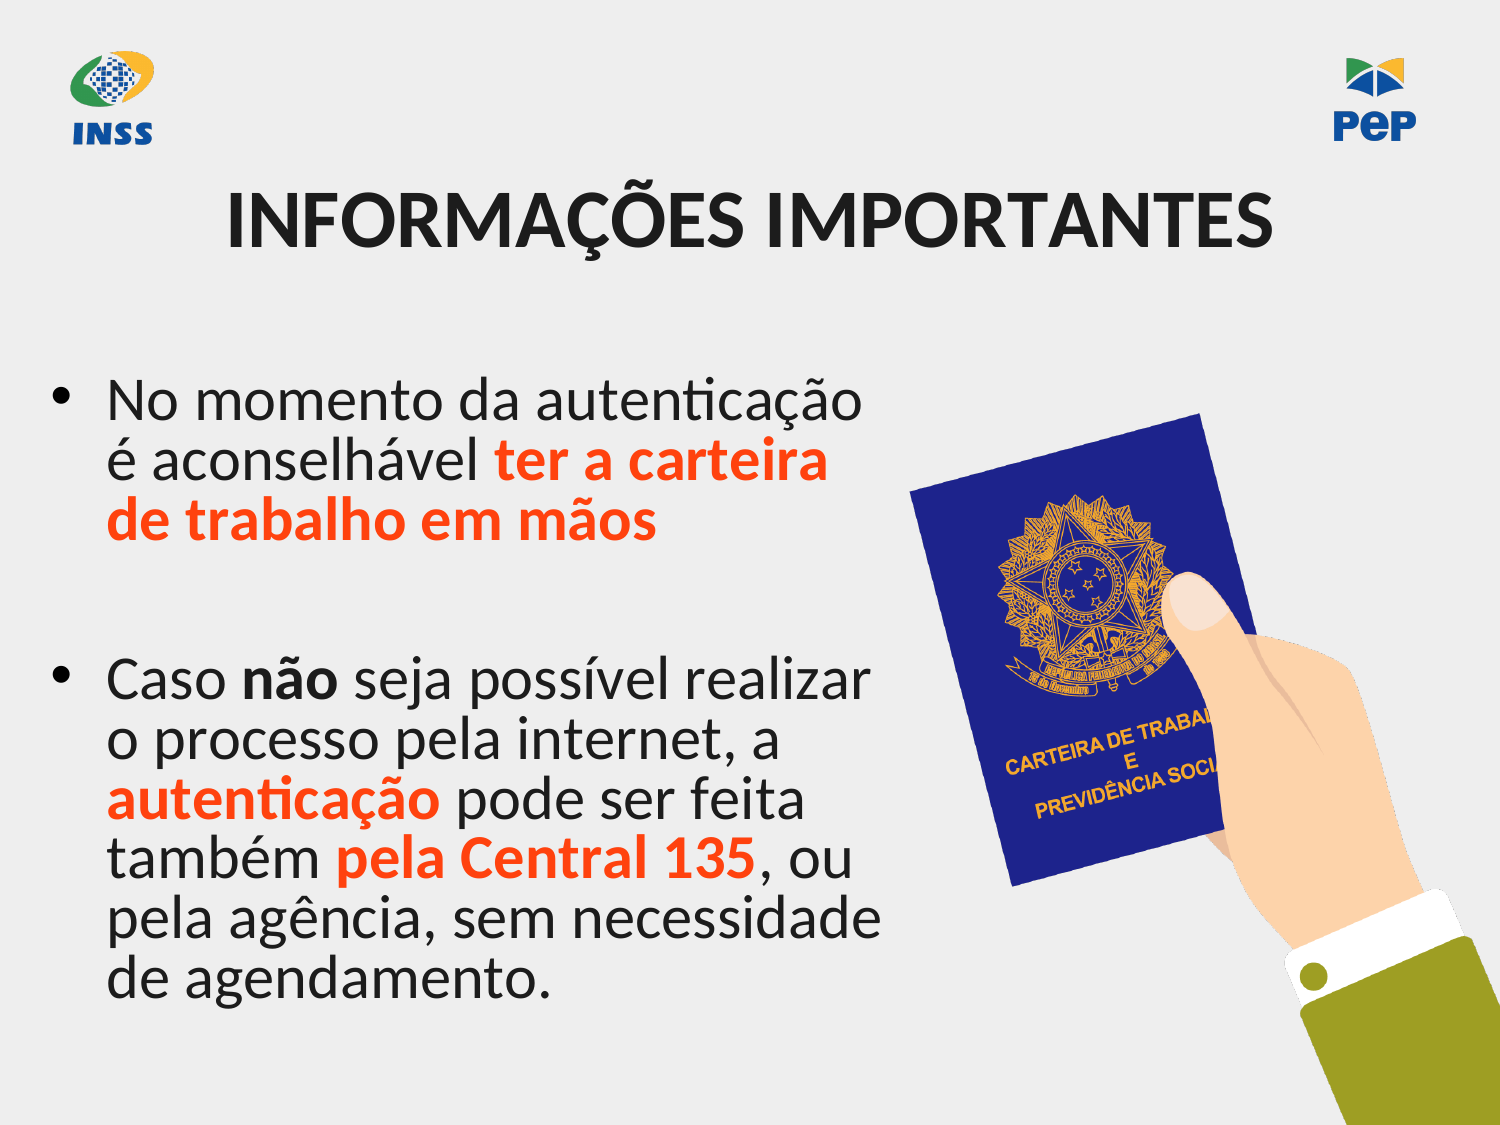

INFORMAÇÕES IMPORTANTES
# No momento da autenticação é aconselhável ter a carteira de trabalho em mãos
Caso não seja possível realizar o processo pela internet, a autenticação pode ser feita também pela Central 135, ou pela agência, sem necessidade de agendamento.